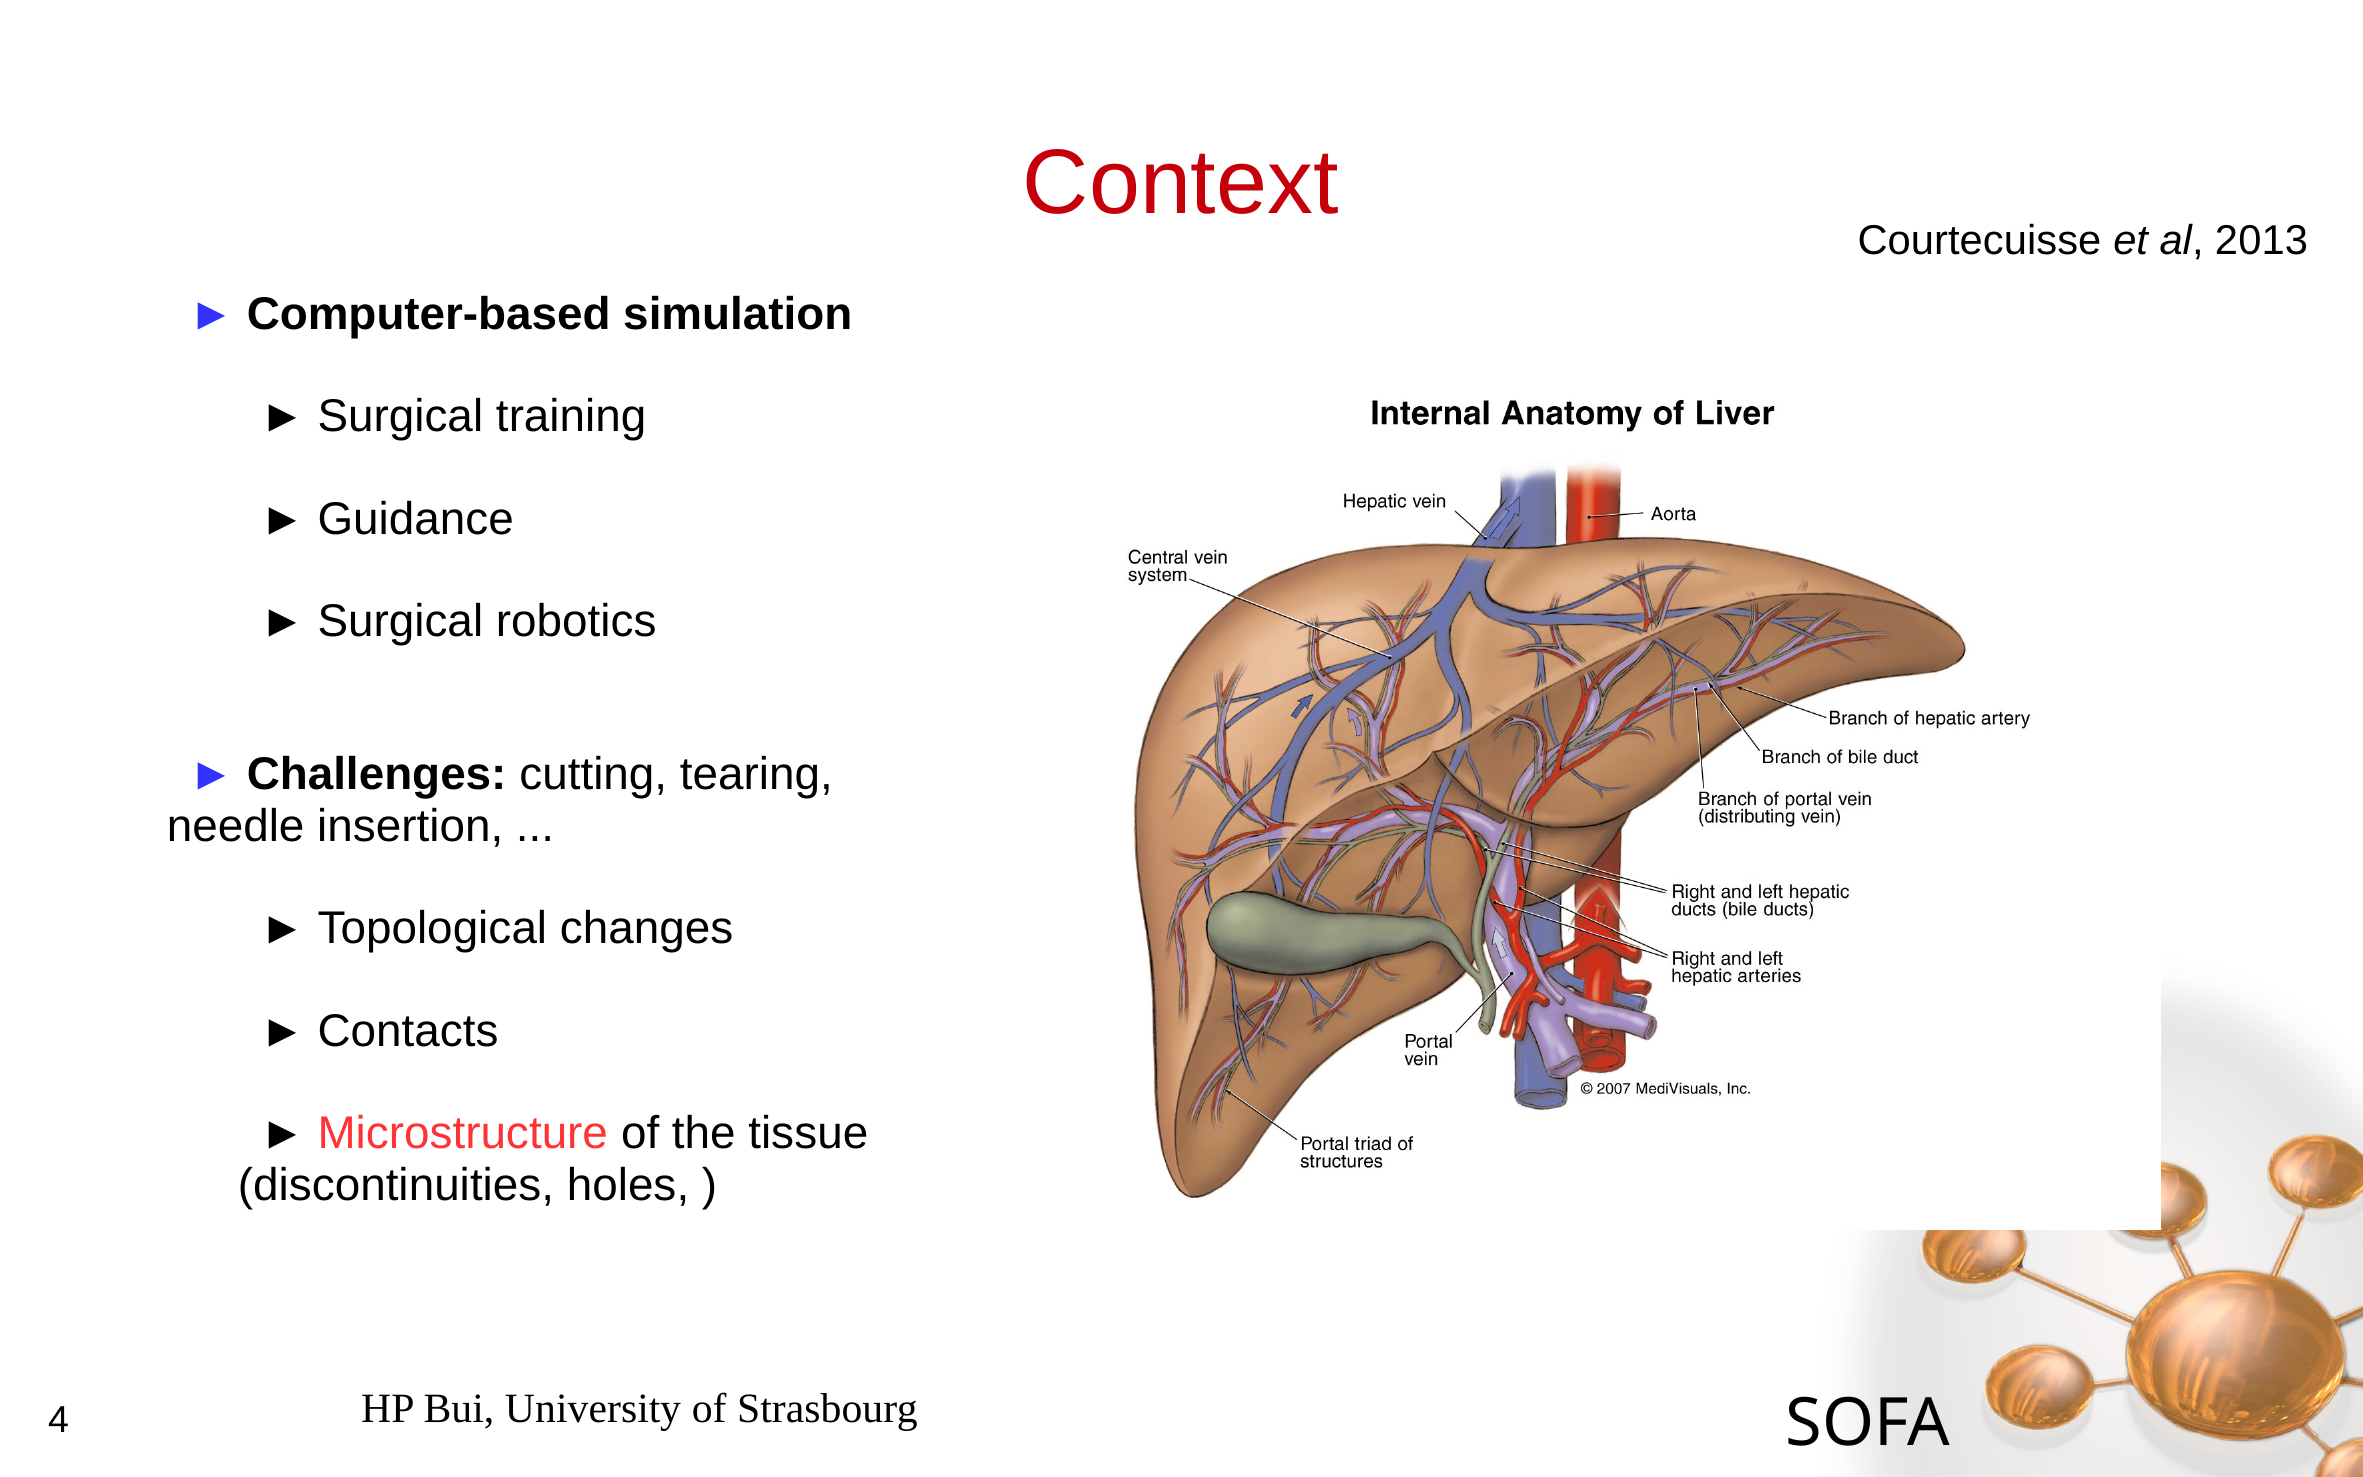

# Context
 Courtecuisse et al, 2013
► Computer-based simulation
► Surgical training
► Guidance
► Surgical robotics
Simulation of lens extraction
► Challenges: cutting, tearing, needle insertion, ...
► Topological changes
► Contacts
► Microstructure of the tissue (discontinuities, holes, )
Simulation of brain tumor resection
HP Bui, University of Strasbourg